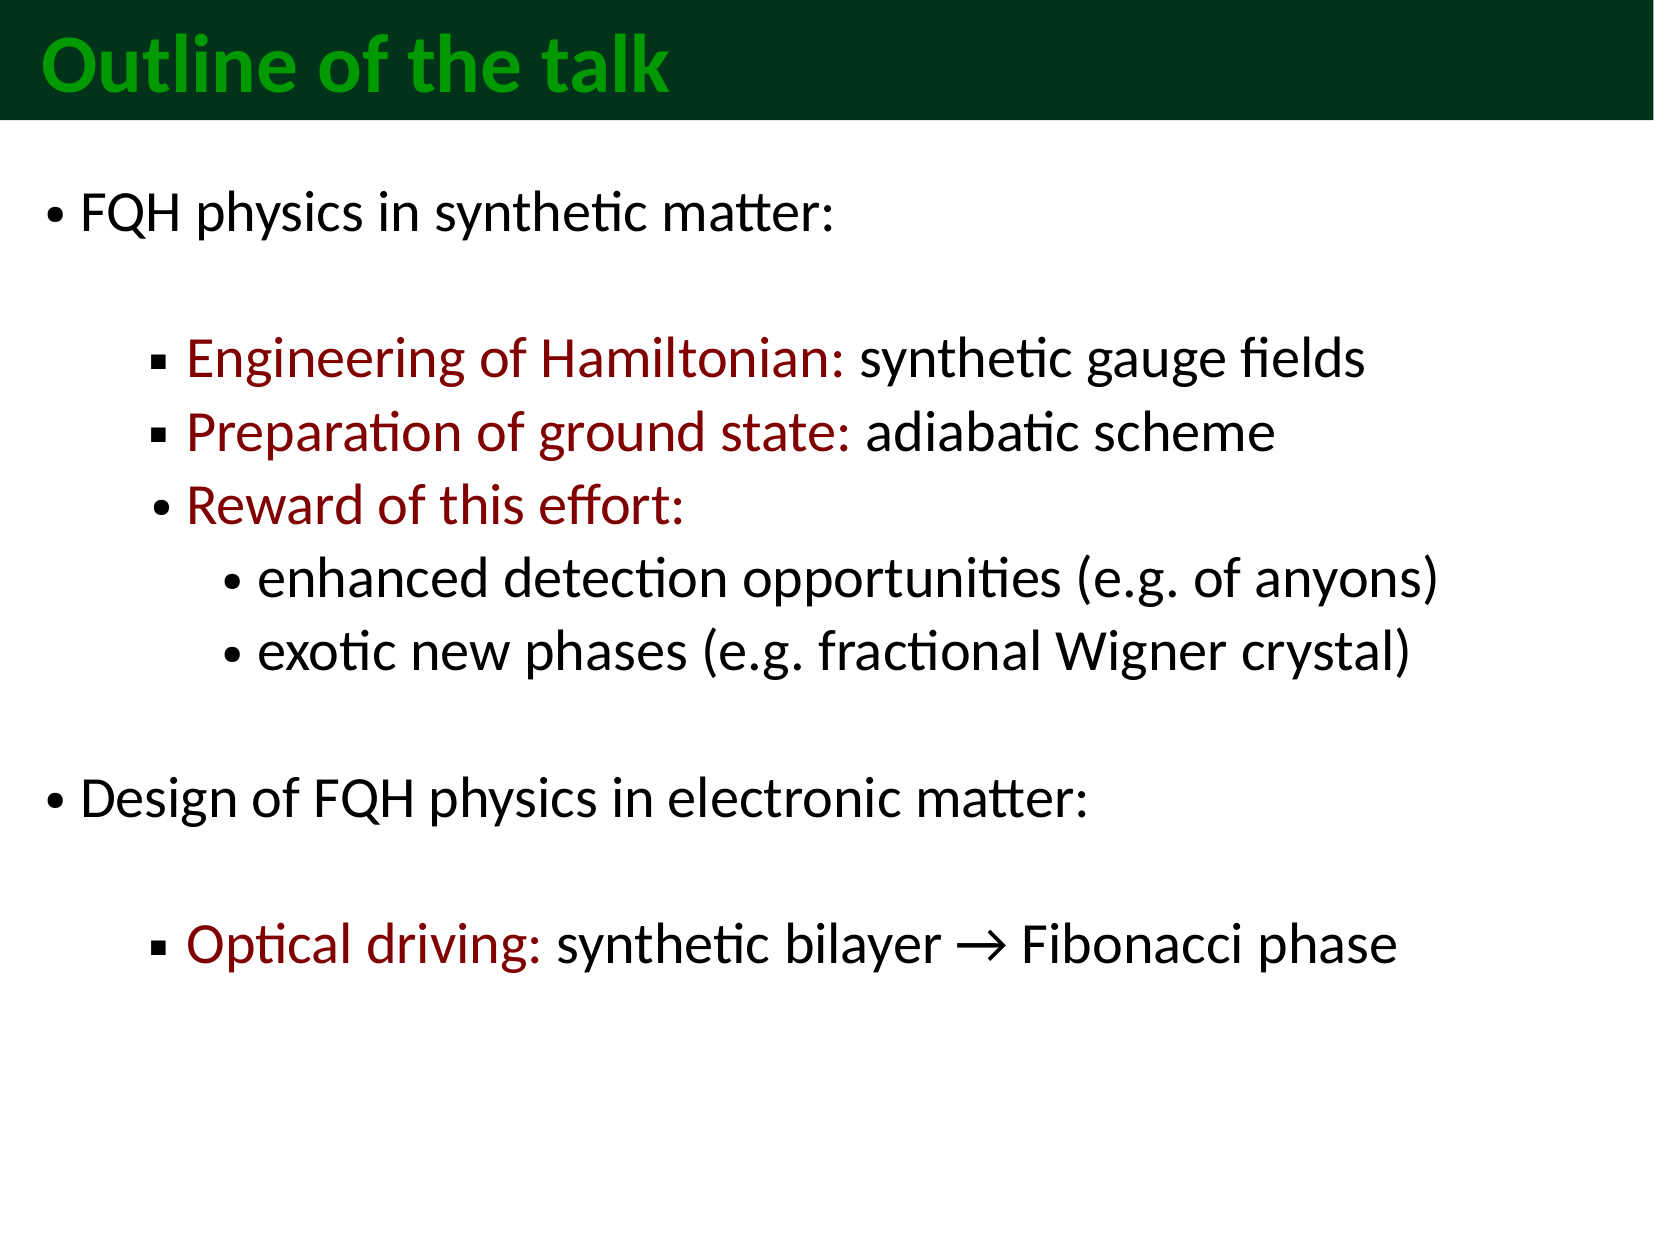

Outline of the talk
FQH physics in synthetic matter:
Engineering of Hamiltonian: synthetic gauge fields
Preparation of ground state: adiabatic scheme
Reward of this effort:
enhanced detection opportunities (e.g. of anyons)
exotic new phases (e.g. fractional Wigner crystal)
Design of FQH physics in electronic matter:
Optical driving: synthetic bilayer → Fibonacci phase